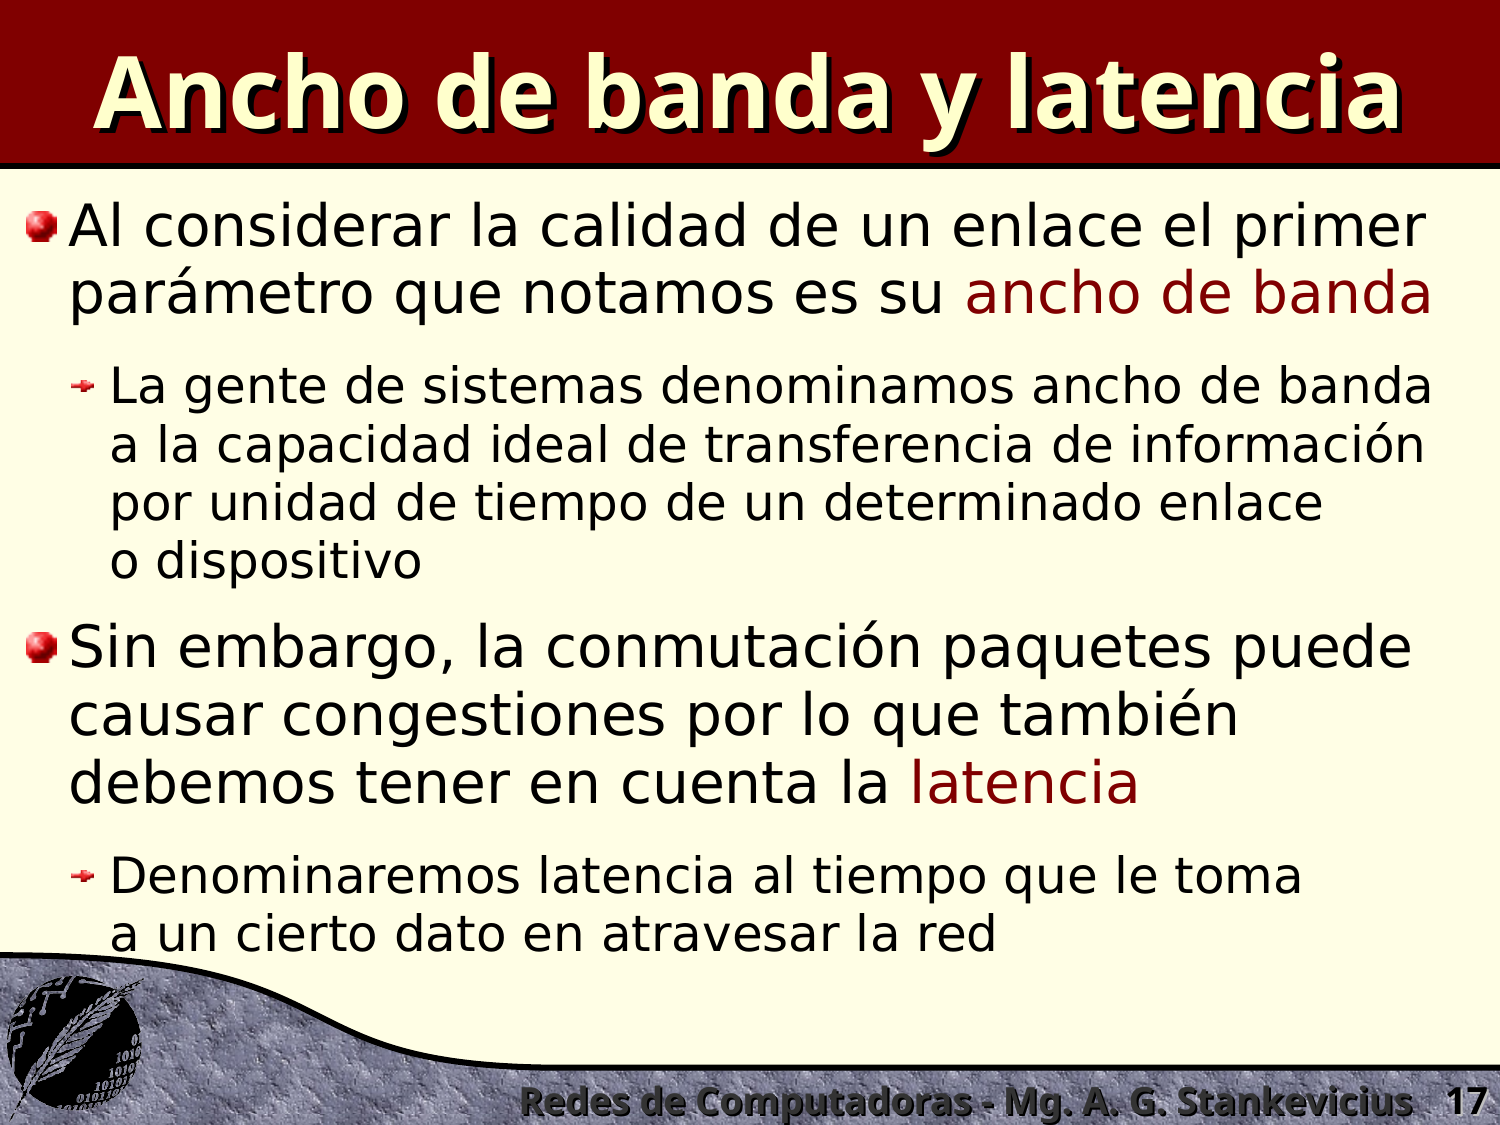

# Ancho de banda y latencia
Al considerar la calidad de un enlace el primer parámetro que notamos es su ancho de banda
La gente de sistemas denominamos ancho de banda
a la capacidad ideal de transferencia de información
por unidad de tiempo de un determinado enlace
o dispositivo
Sin embargo, la conmutación paquetes puede causar congestiones por lo que también debemos tener en cuenta la latencia
Denominaremos latencia al tiempo que le toma
a un cierto dato en atravesar la red
17